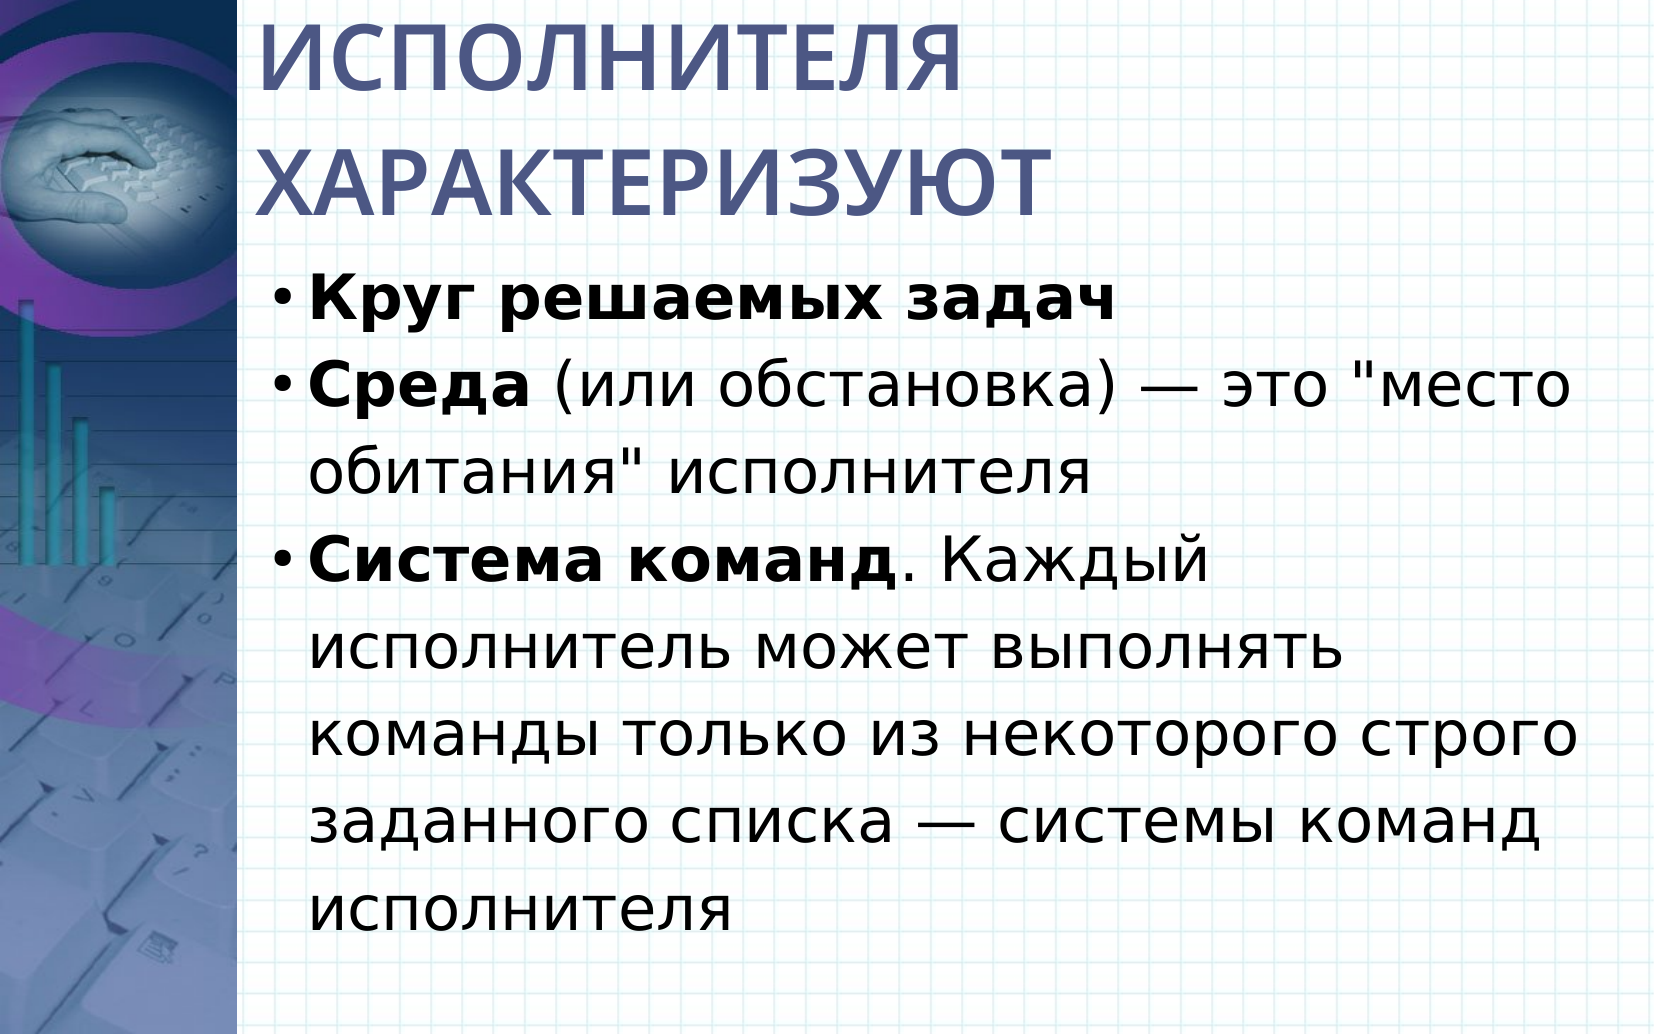

# ИСПОЛНИТЕЛЯ ХАРАКТЕРИЗУЮТ
Круг решаемых задач
Сpеда (или обстановка) — это "место обитания" исполнителя
Система команд. Каждый исполнитель может выполнять команды только из некоторого строго заданного списка — системы команд исполнителя